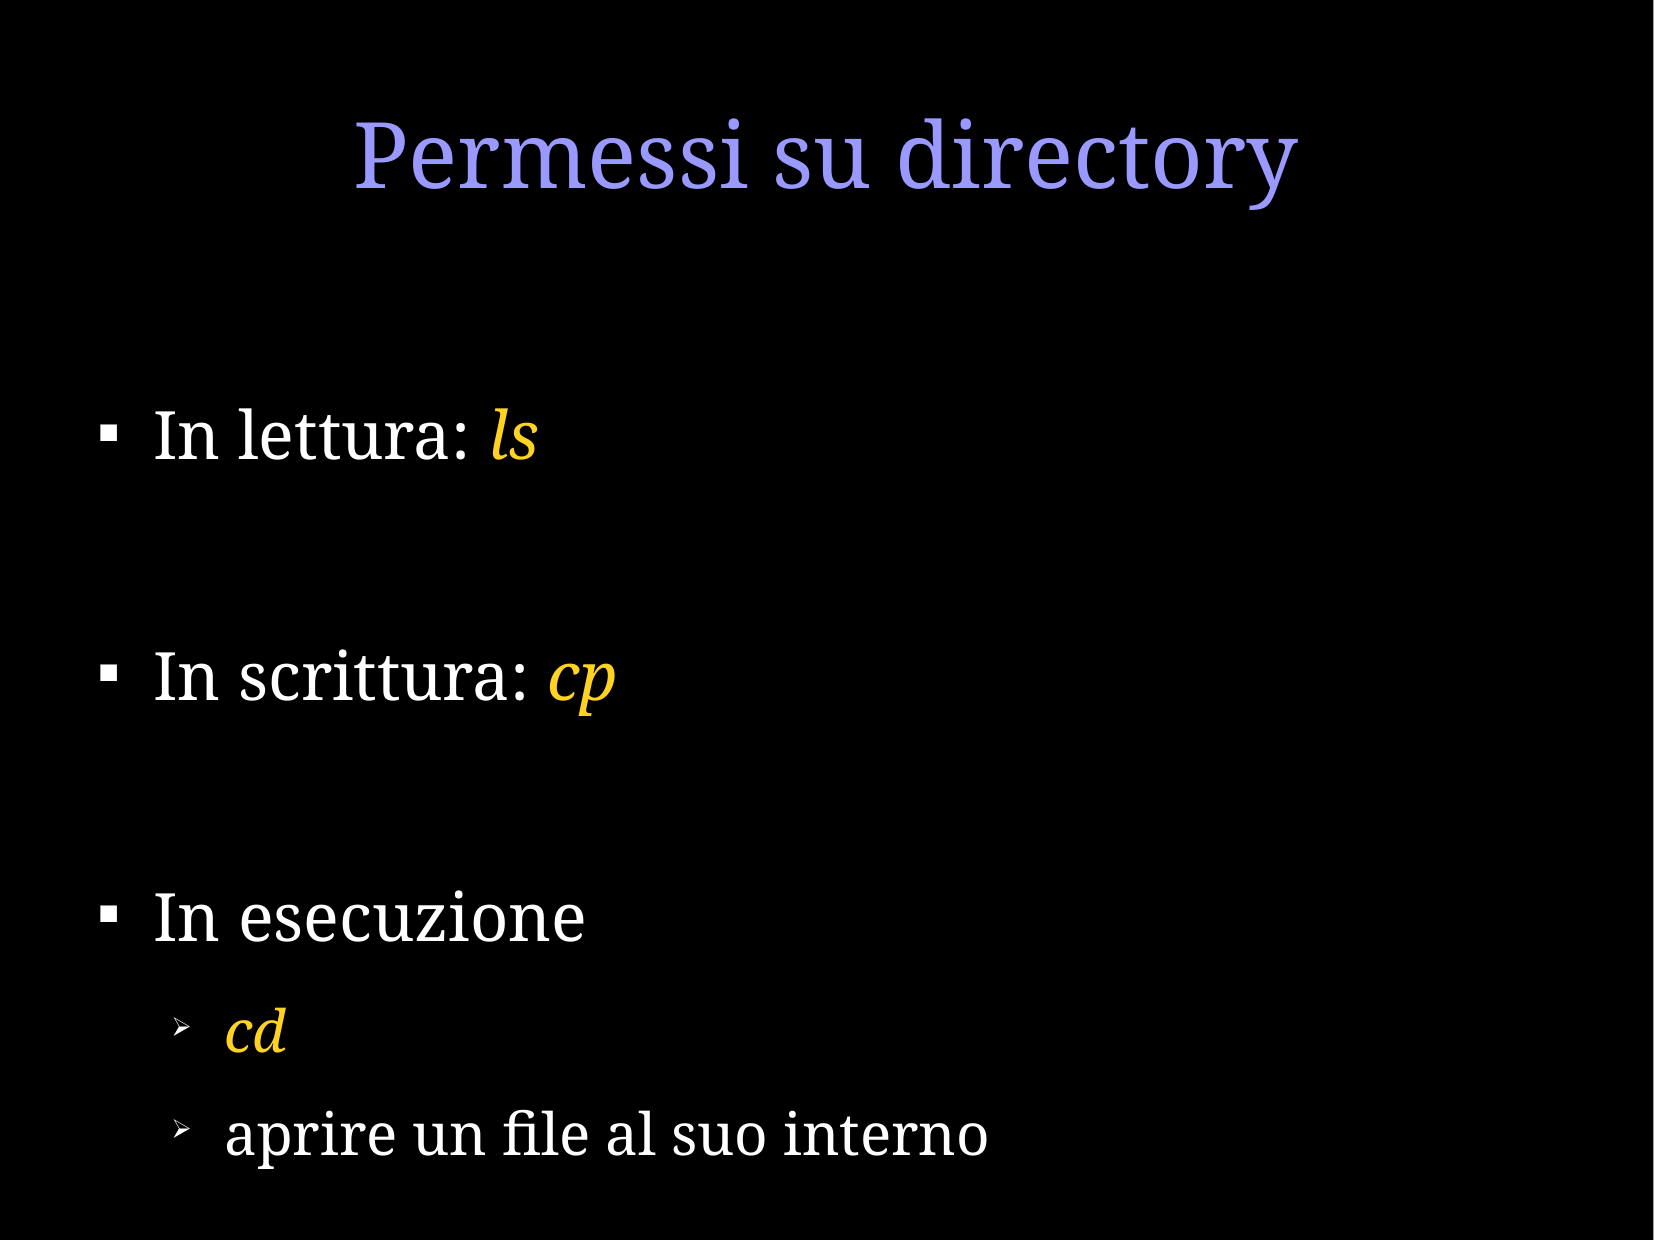

# Permessi su directory
In lettura: ls
In scrittura: cp
In esecuzione
cd
aprire un file al suo interno